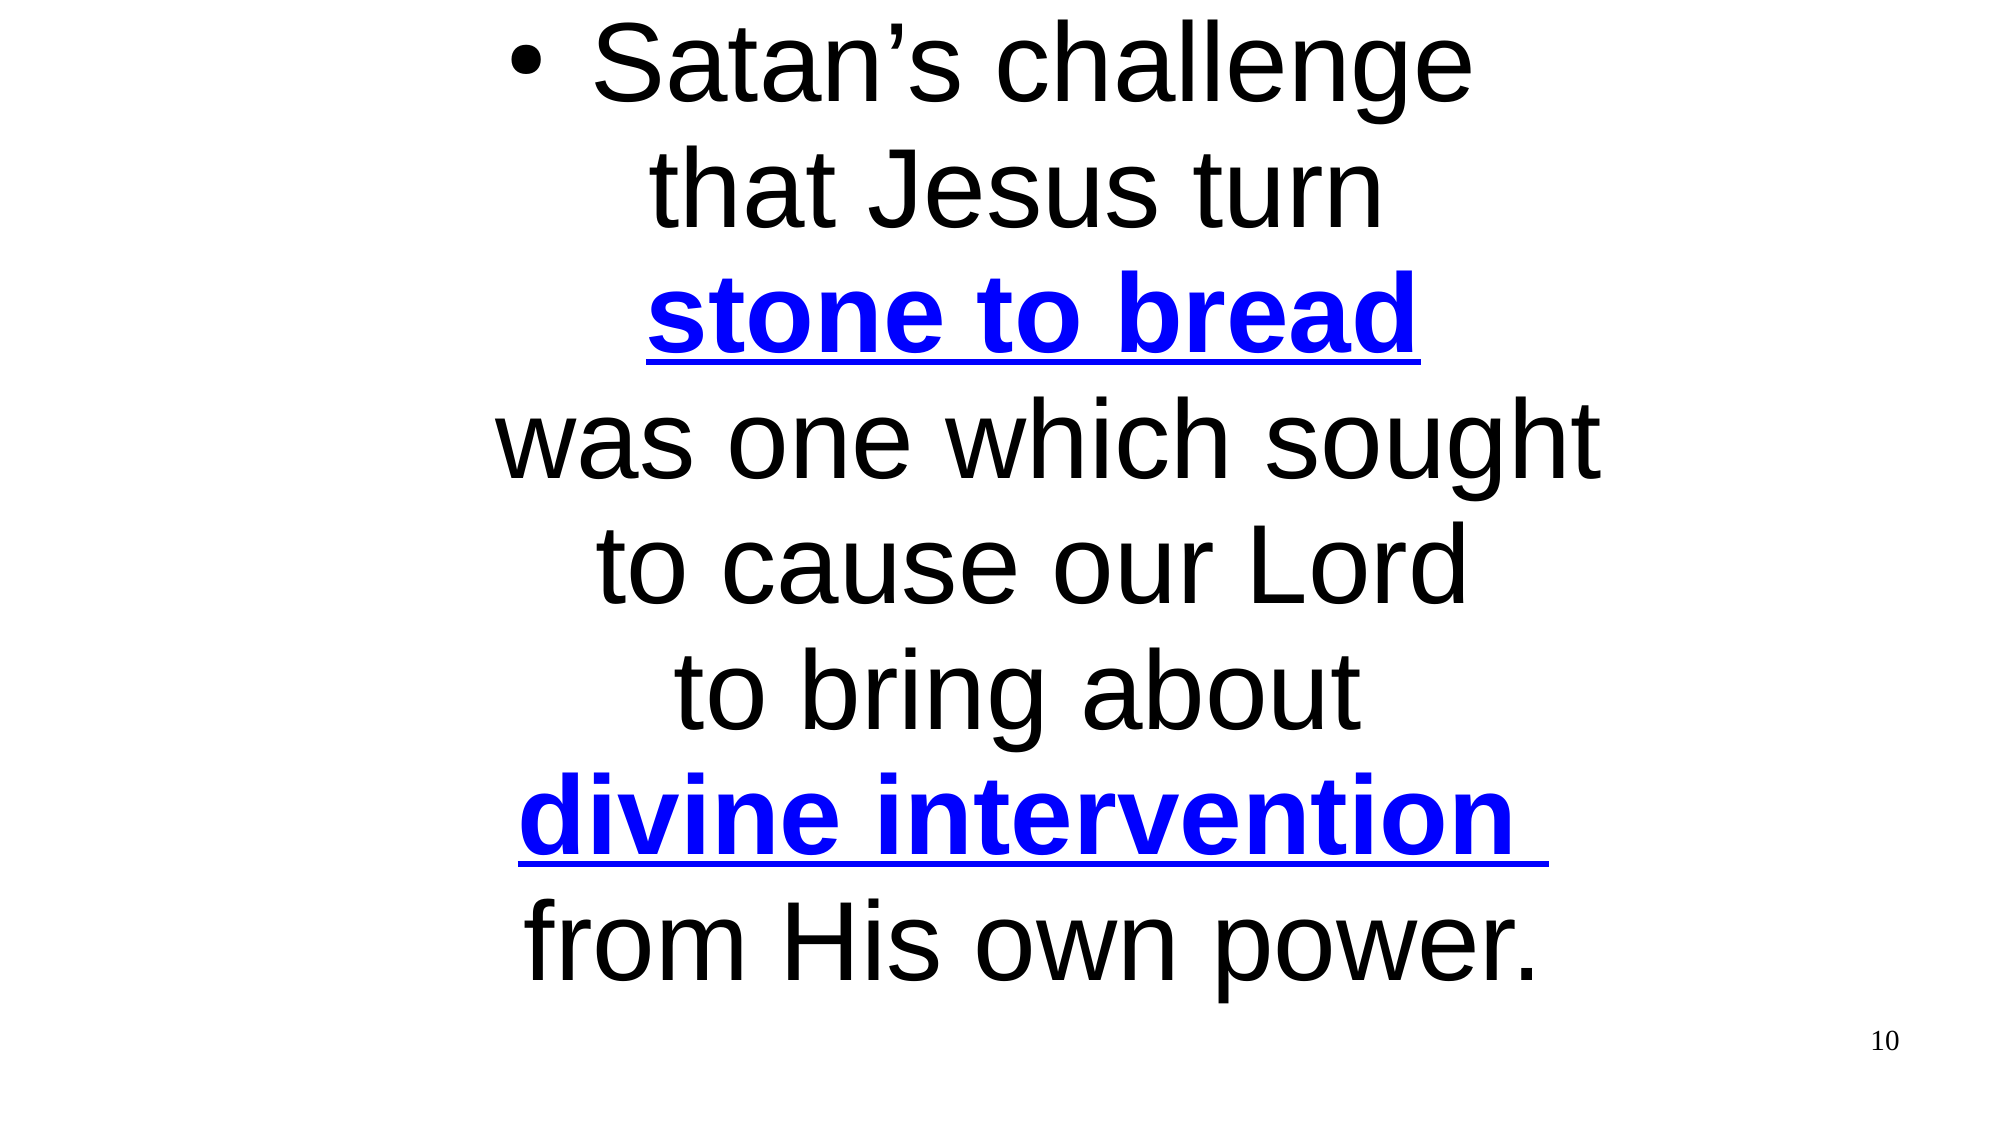

# Satan’s challenge that Jesus turn stone to bread  was one which sought to cause our Lord to bring about divine intervention from His own power.
10